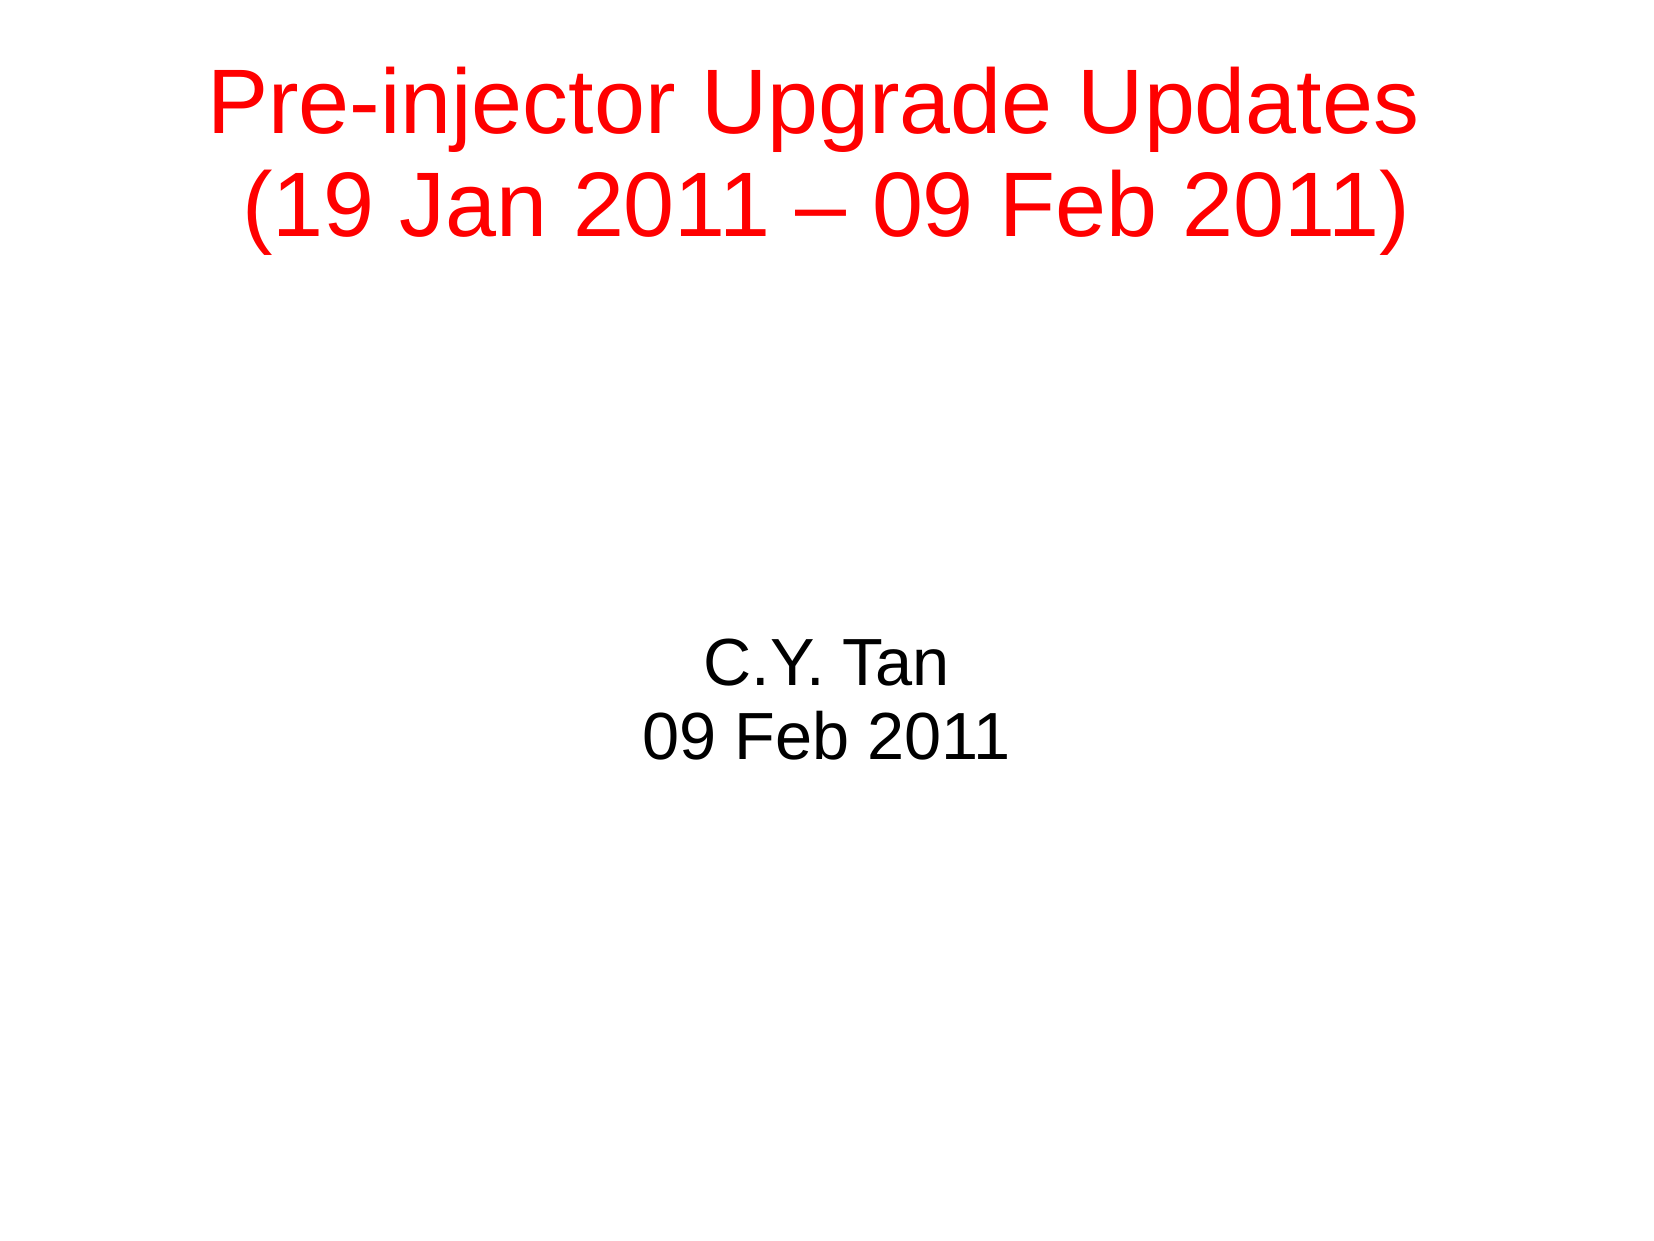

# Pre-injector Upgrade Updates (19 Jan 2011 – 09 Feb 2011)
C.Y. Tan
09 Feb 2011